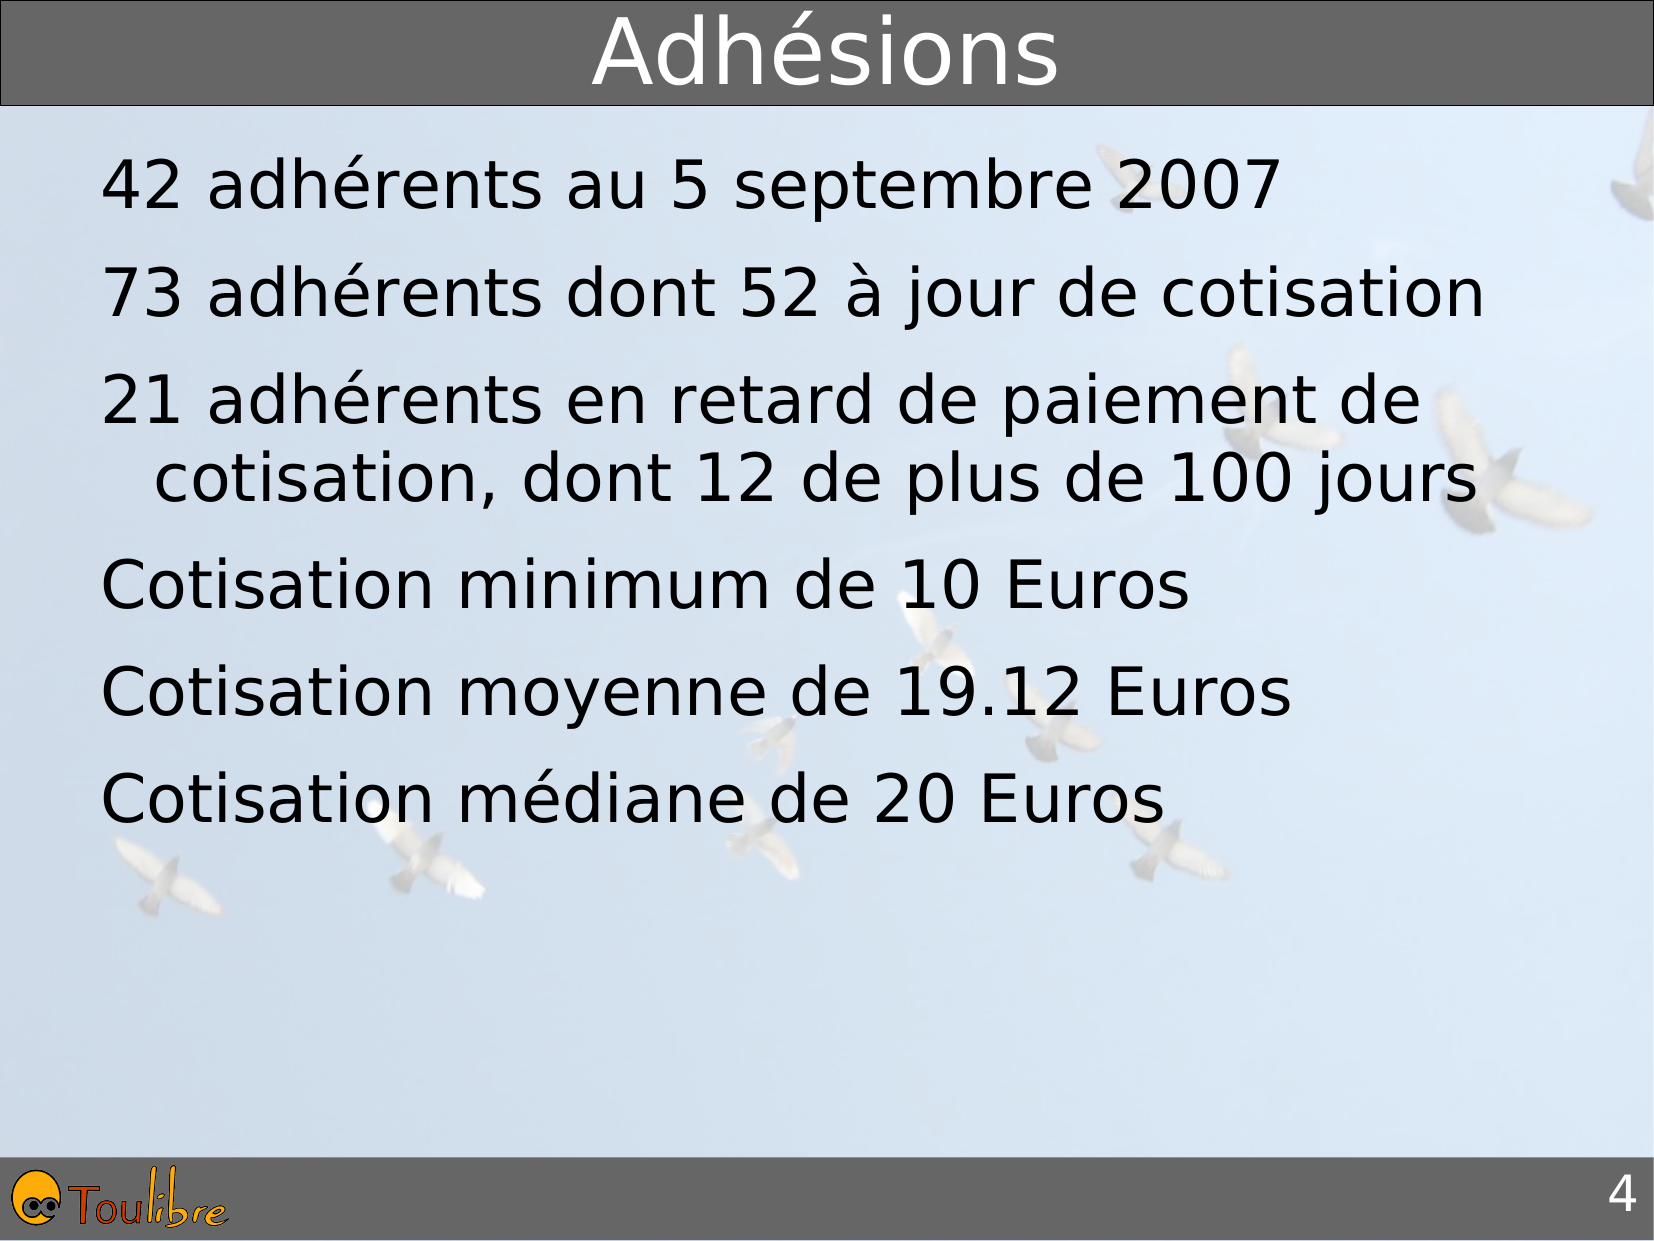

# Adhésions
42 adhérents au 5 septembre 2007
73 adhérents dont 52 à jour de cotisation
21 adhérents en retard de paiement de cotisation, dont 12 de plus de 100 jours
Cotisation minimum de 10 Euros
Cotisation moyenne de 19.12 Euros
Cotisation médiane de 20 Euros